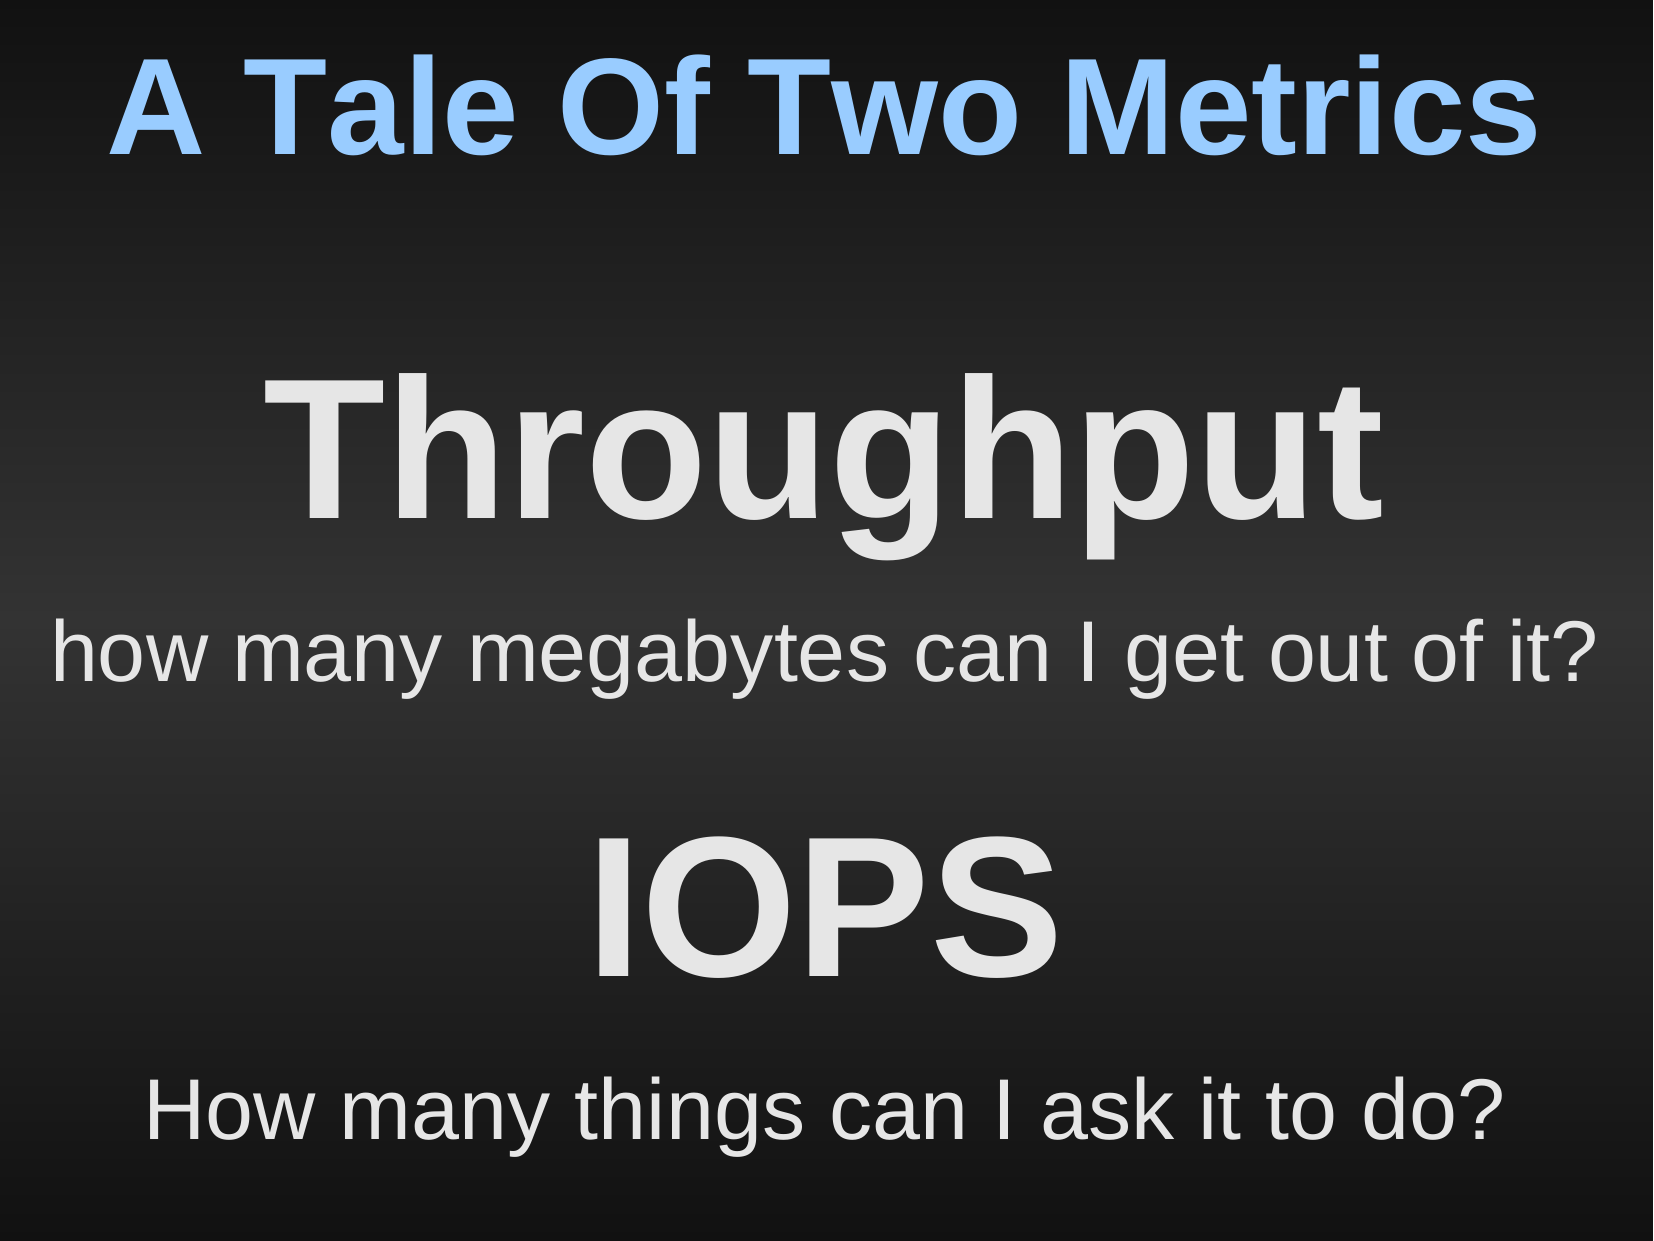

# A Tale Of Two Metrics
Throughput
how many megabytes can I get out of it?
IOPS
How many things can I ask it to do?